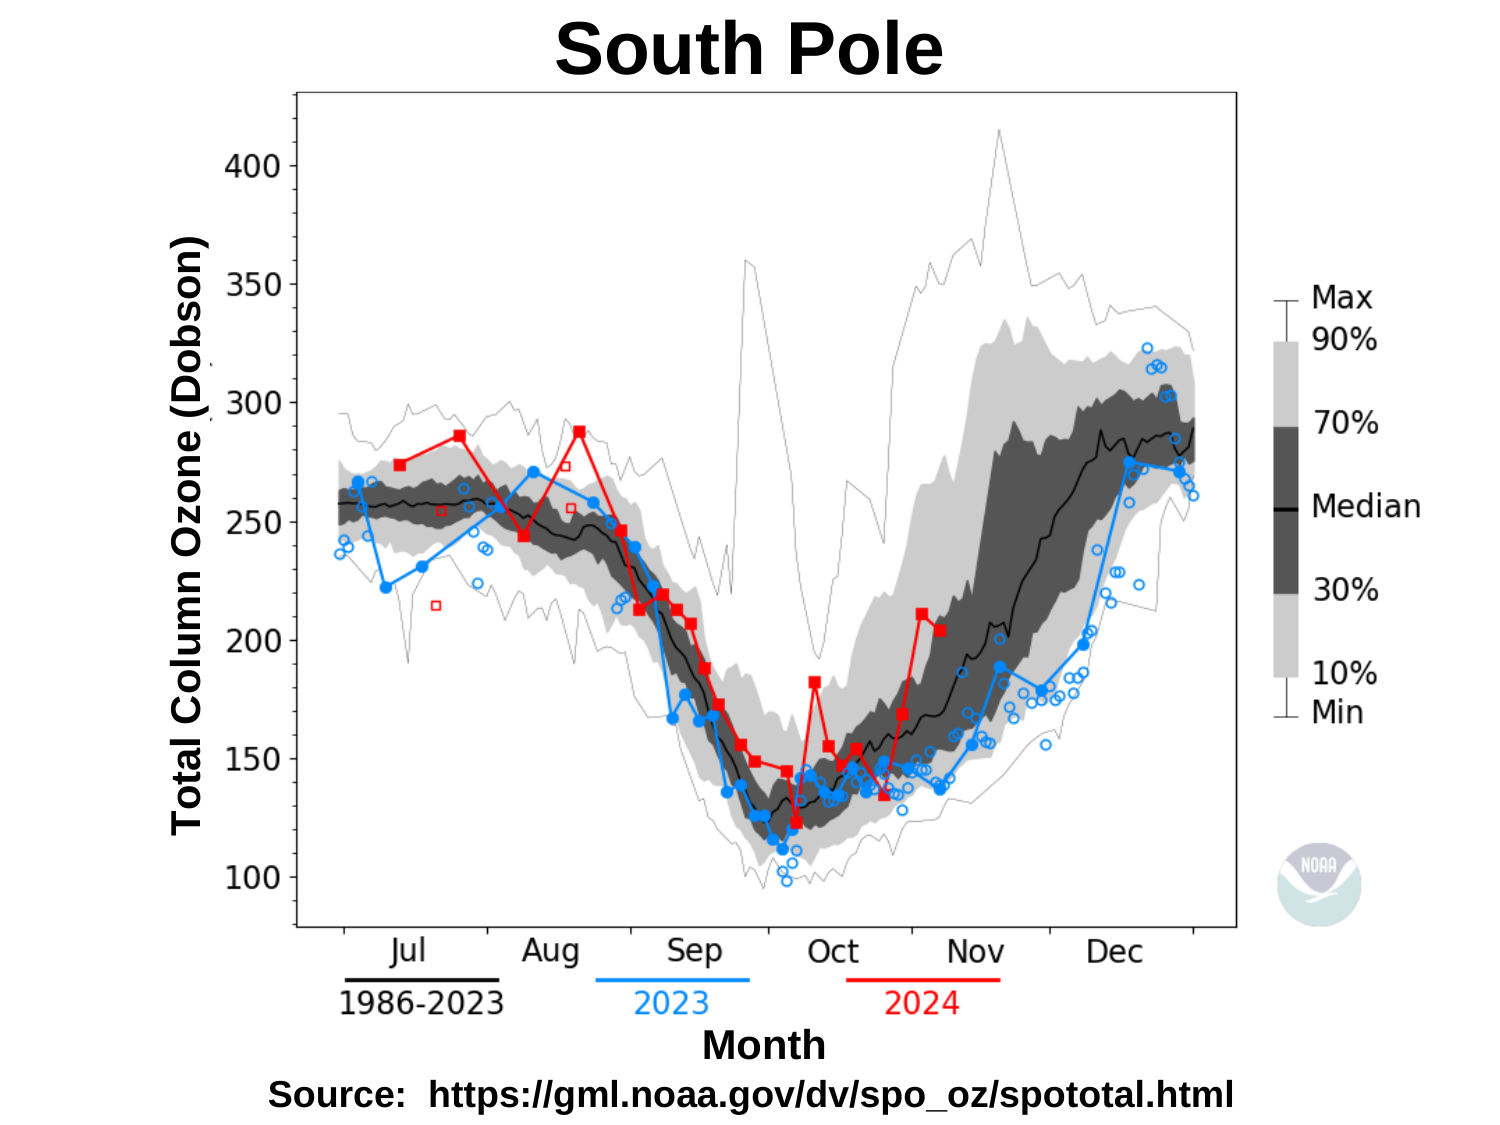

South Pole
Total Column Ozone (Dobson)
Month
Source: https://gml.noaa.gov/dv/spo_oz/spototal.html